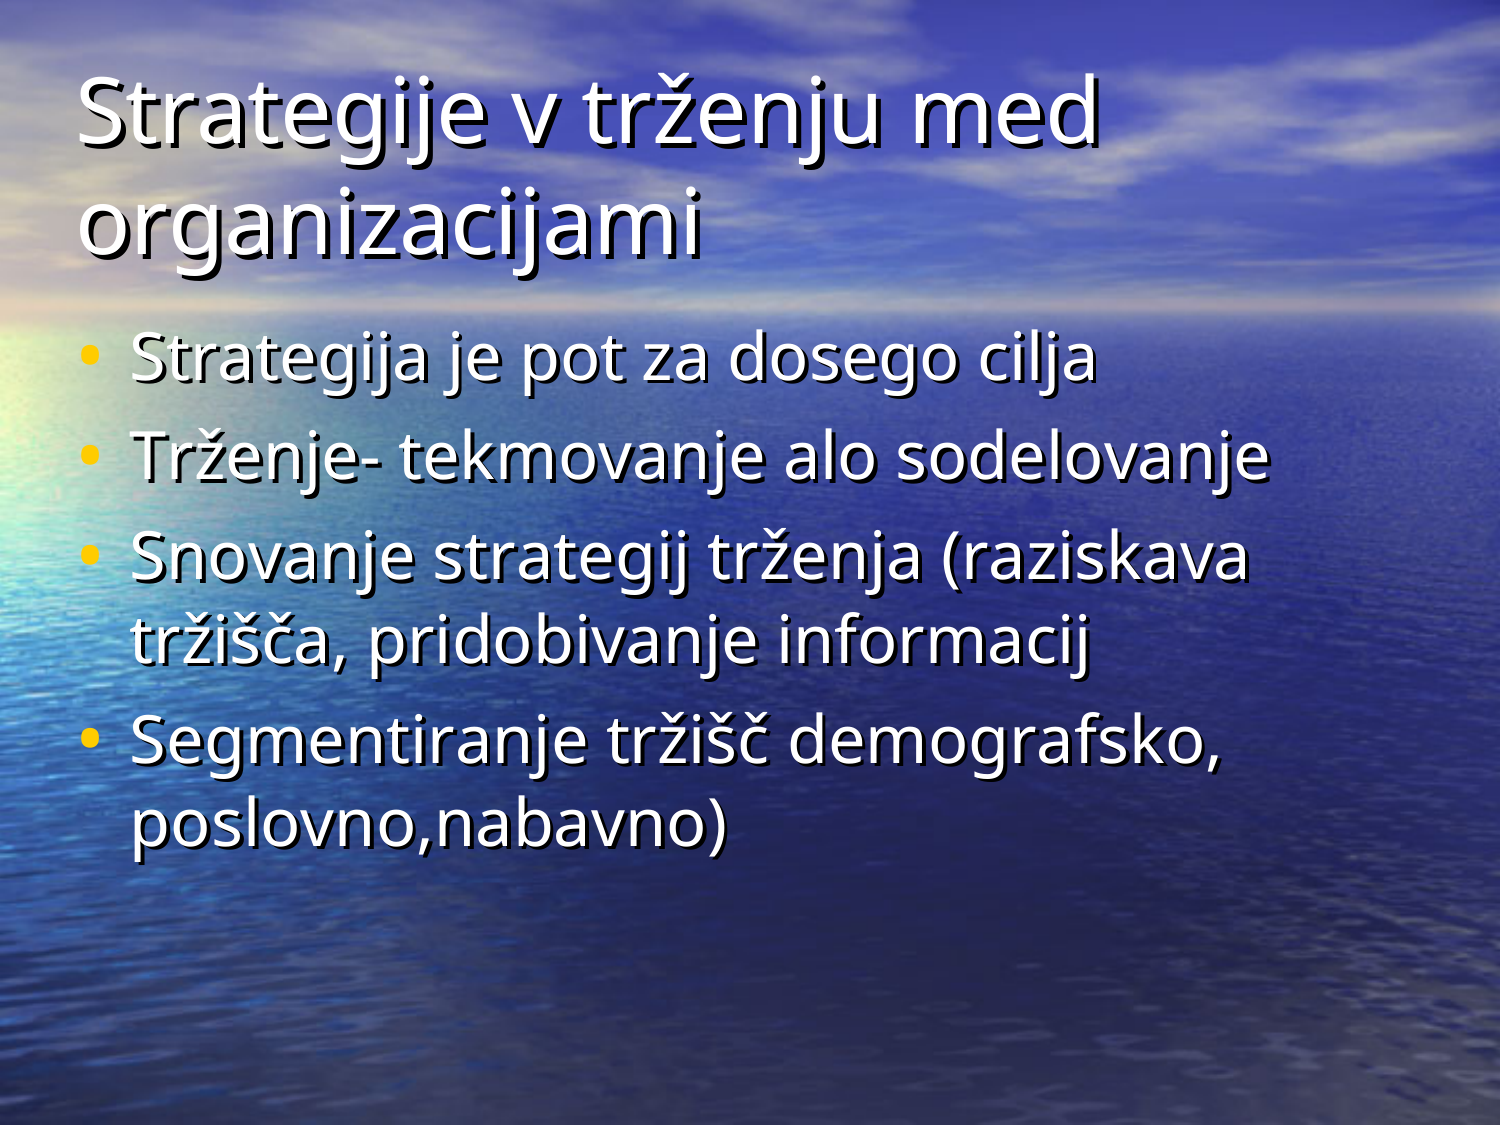

# Strategije v trženju med organizacijami
Strategija je pot za dosego cilja
Trženje- tekmovanje alo sodelovanje
Snovanje strategij trženja (raziskava tržišča, pridobivanje informacij
Segmentiranje tržišč demografsko, poslovno,nabavno)